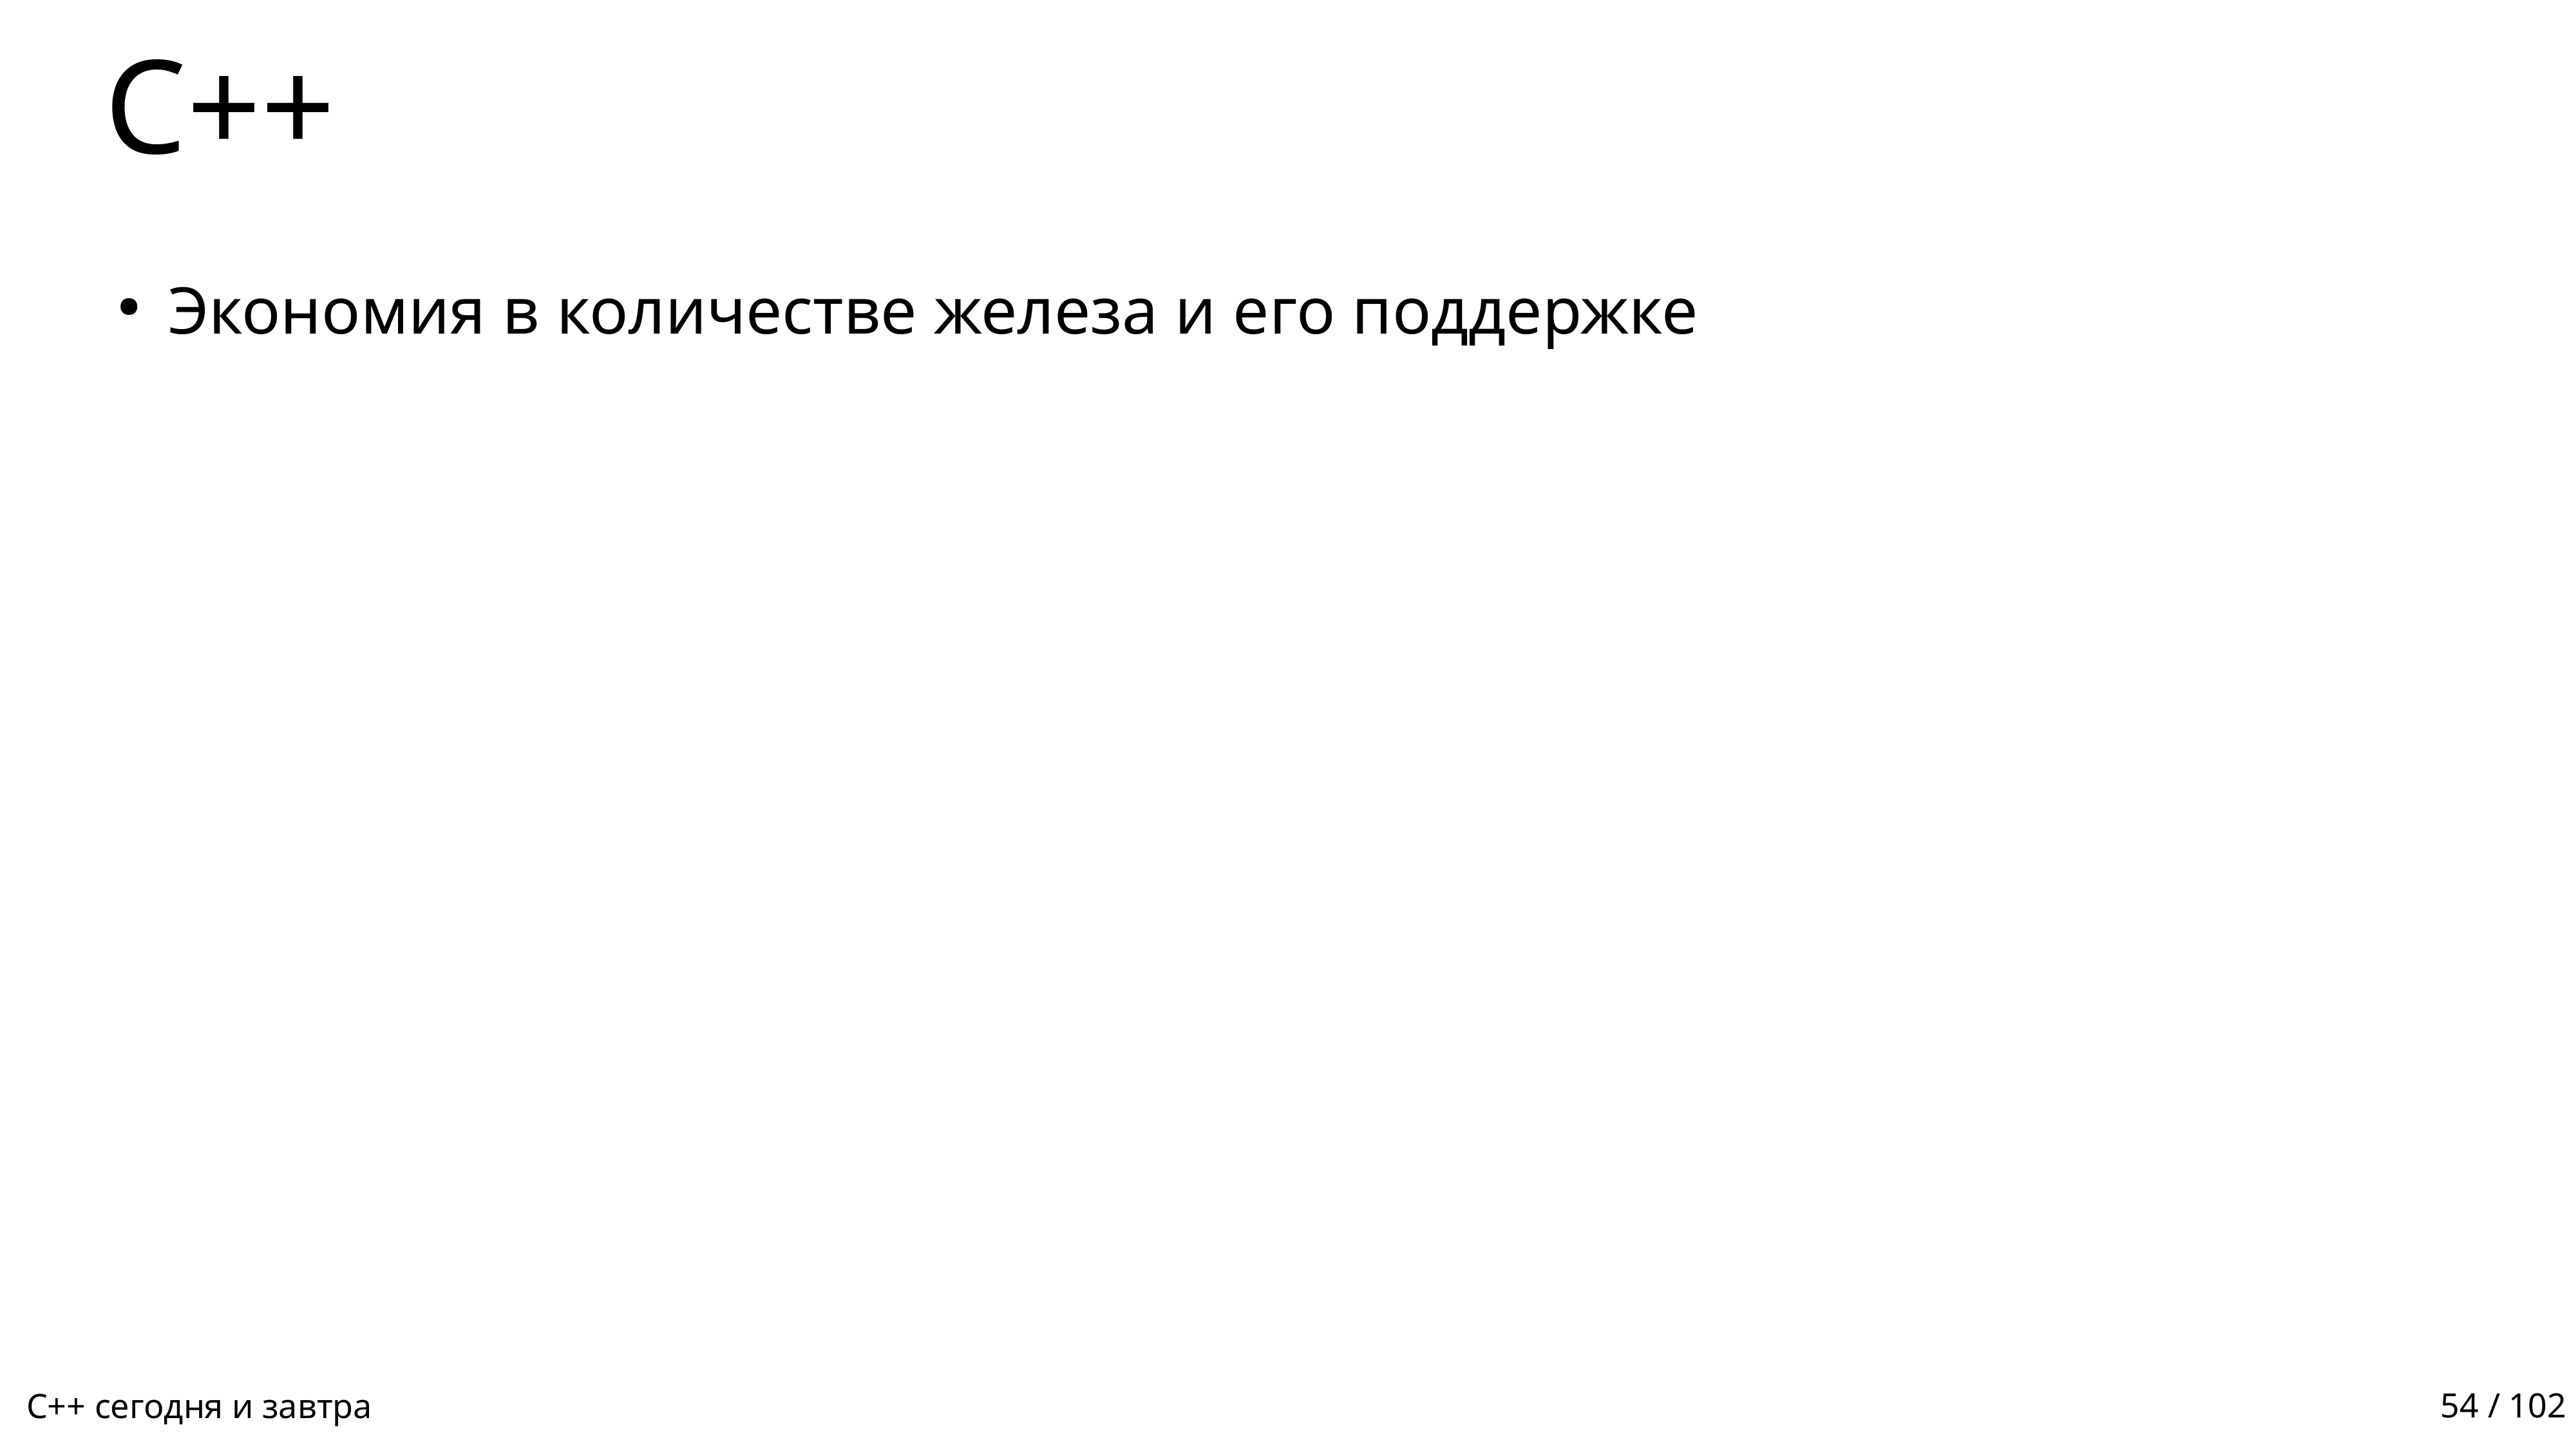

С++
# Экономия в количестве железа и его поддержке
C++ сегодня и завтра